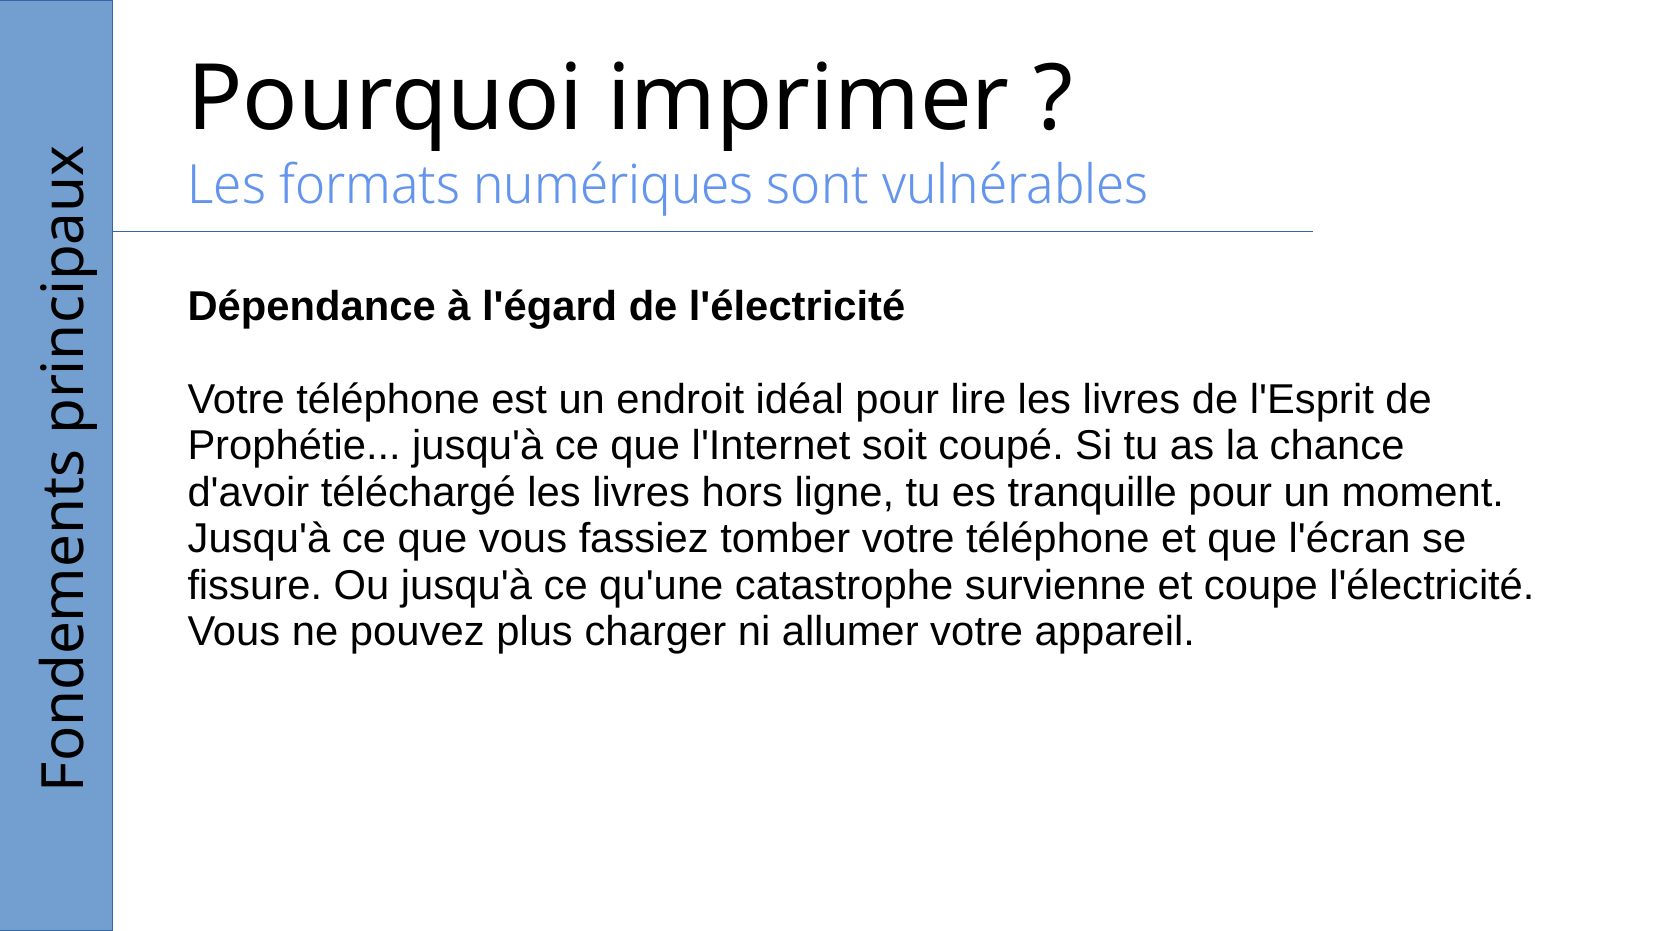

# Pourquoi imprimer ?
Les formats numériques sont vulnérables
Dépendance à l'égard de l'électricité
Votre téléphone est un endroit idéal pour lire les livres de l'Esprit de Prophétie... jusqu'à ce que l'Internet soit coupé. Si tu as la chance d'avoir téléchargé les livres hors ligne, tu es tranquille pour un moment. Jusqu'à ce que vous fassiez tomber votre téléphone et que l'écran se fissure. Ou jusqu'à ce qu'une catastrophe survienne et coupe l'électricité. Vous ne pouvez plus charger ni allumer votre appareil.
Fondements principaux